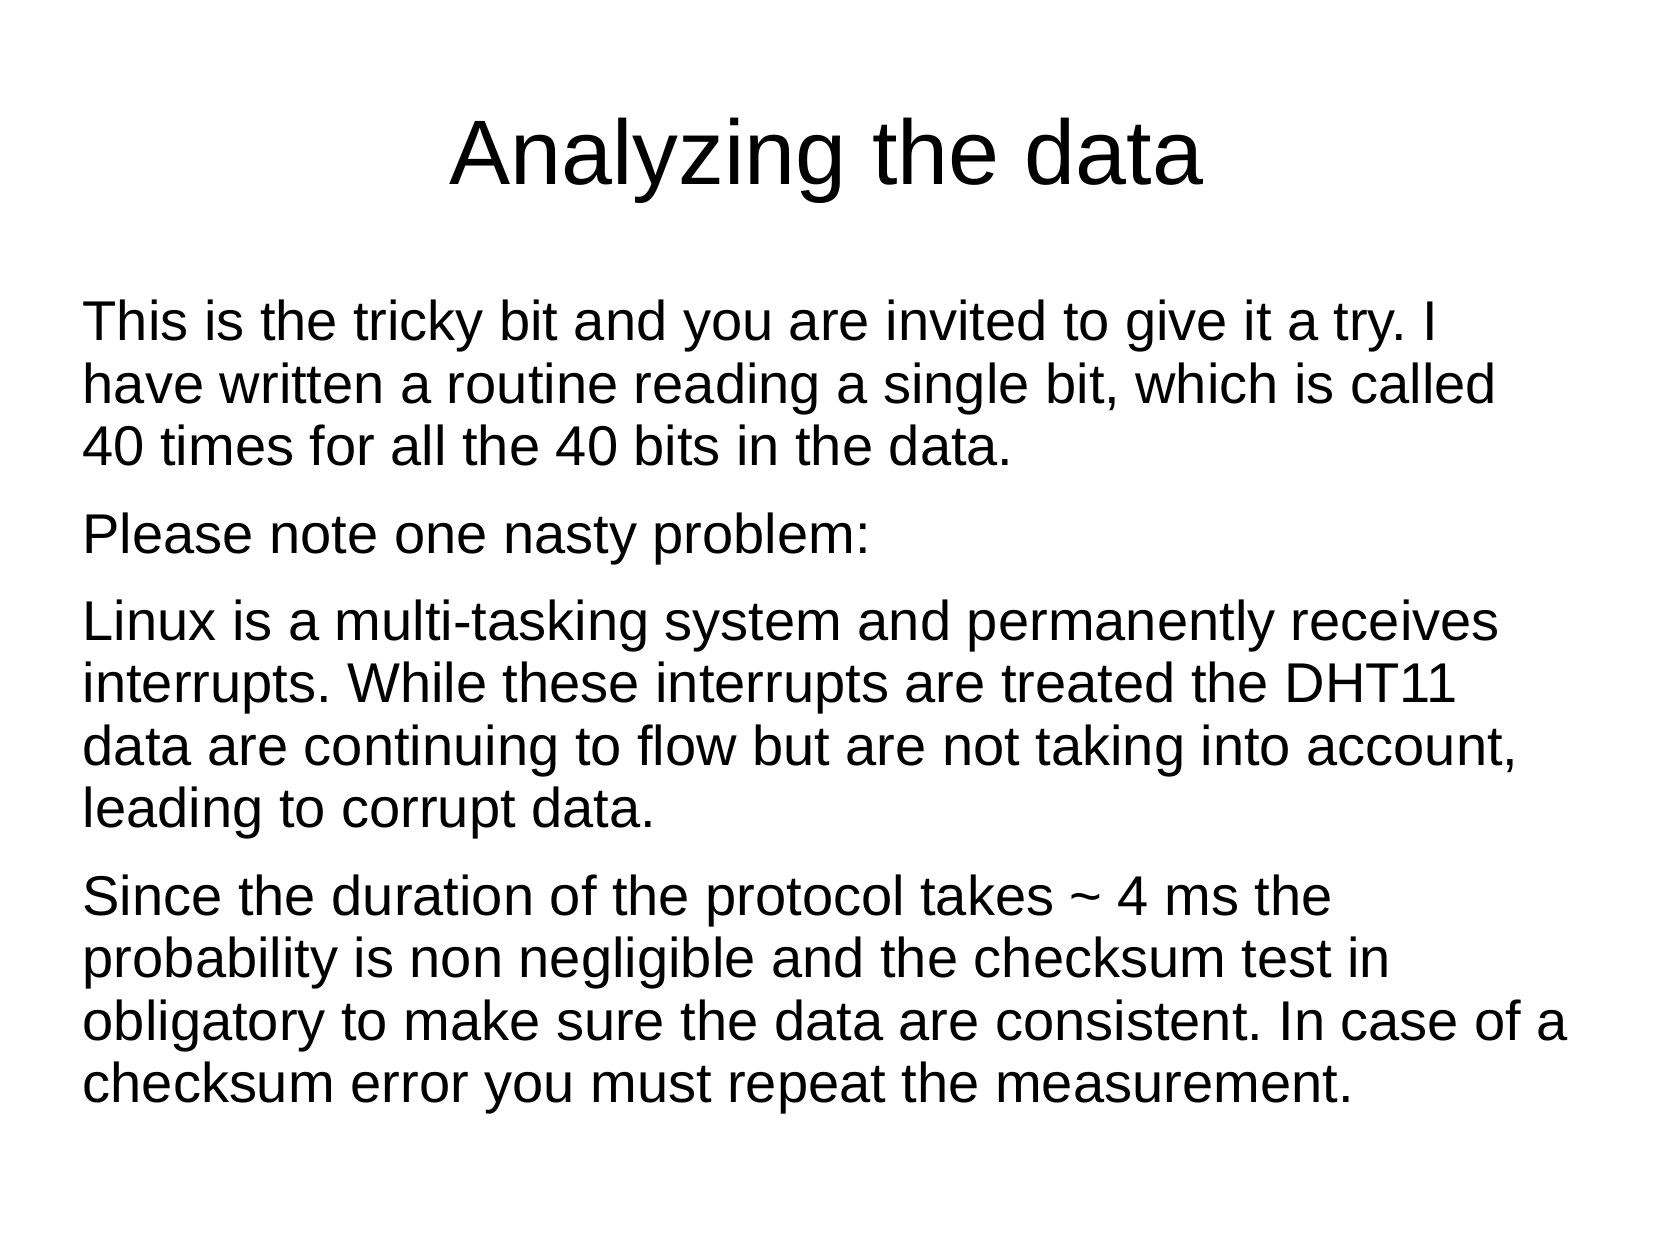

# Analyzing the data
This is the tricky bit and you are invited to give it a try. I have written a routine reading a single bit, which is called 40 times for all the 40 bits in the data.
Please note one nasty problem:
Linux is a multi-tasking system and permanently receives interrupts. While these interrupts are treated the DHT11 data are continuing to flow but are not taking into account, leading to corrupt data.
Since the duration of the protocol takes ~ 4 ms the probability is non negligible and the checksum test in obligatory to make sure the data are consistent. In case of a checksum error you must repeat the measurement.